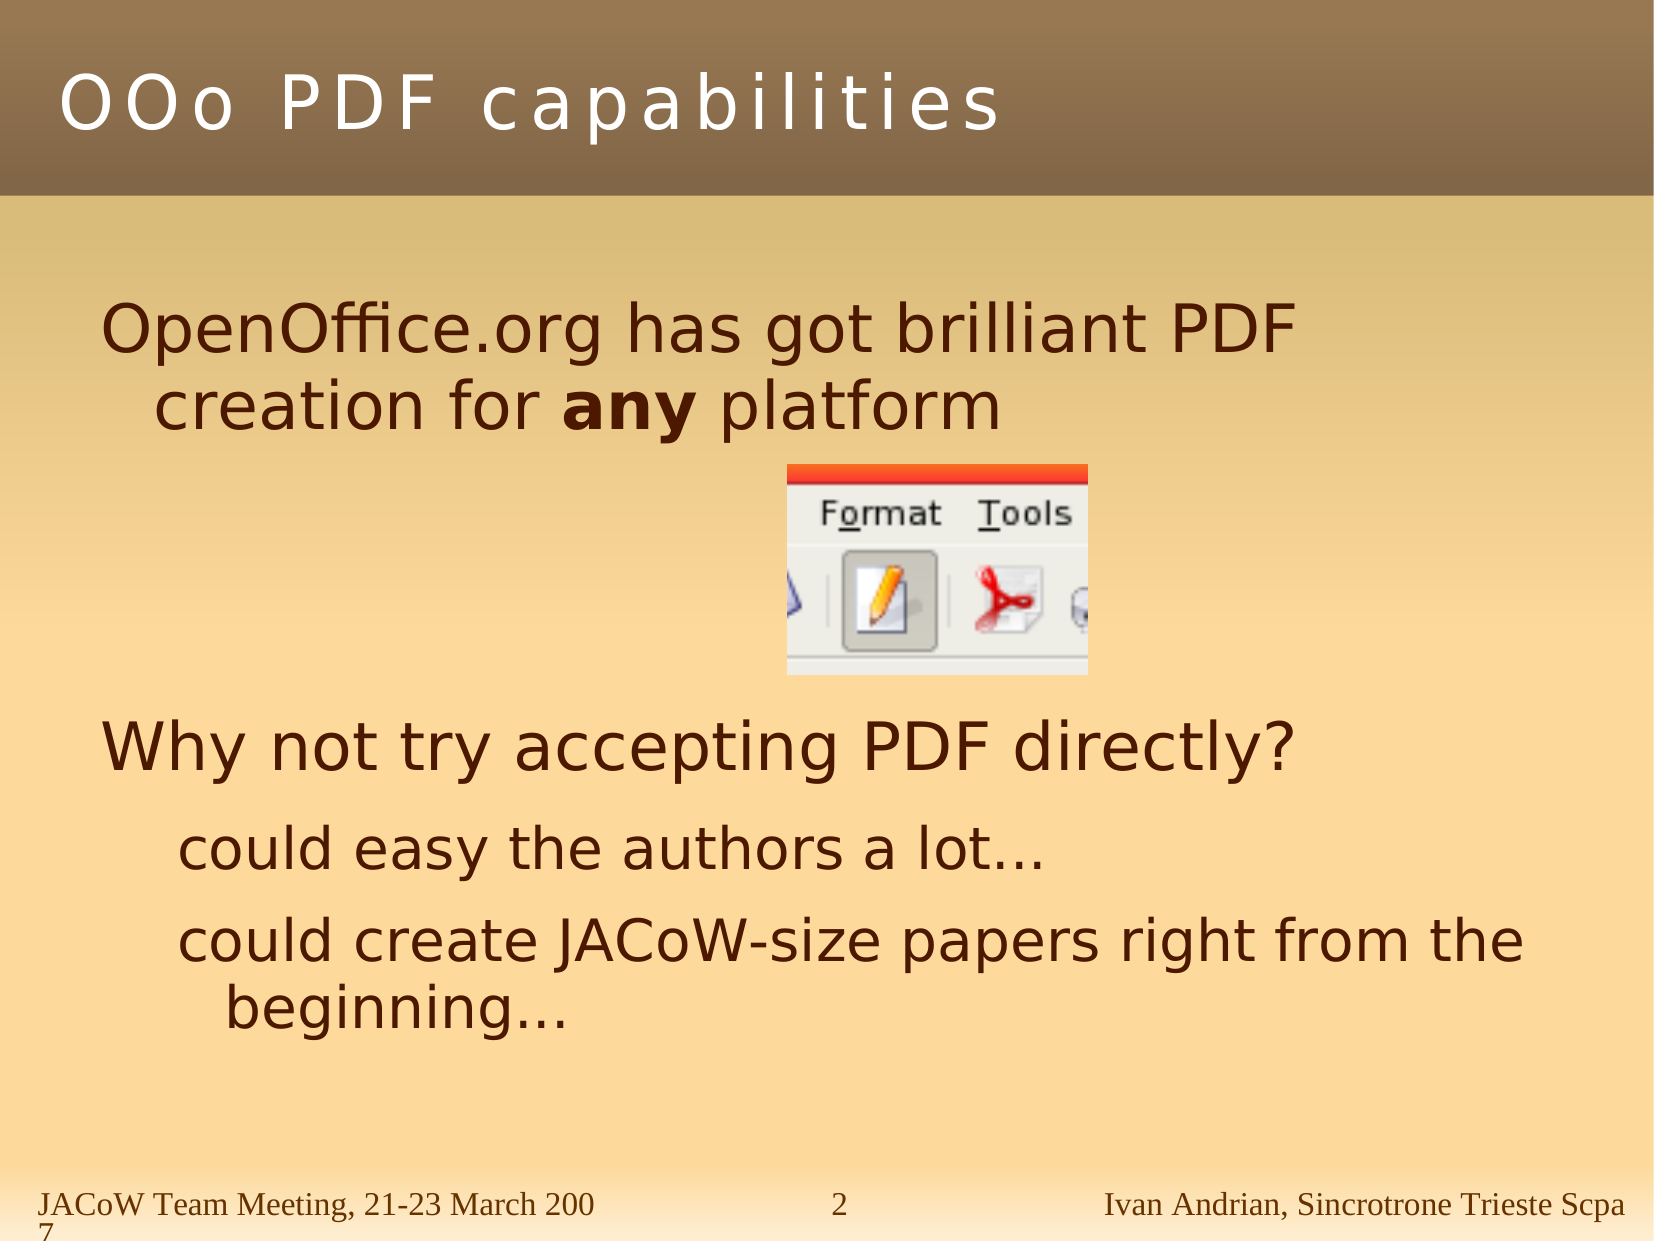

# OOo PDF capabilities
OpenOffice.org has got brilliant PDF creation for any platform
Why not try accepting PDF directly?
could easy the authors a lot...
could create JACoW-size papers right from the beginning...
JACoW Team Meeting, 21-23 March 2007
2
Ivan Andrian, Sincrotrone Trieste Scpa